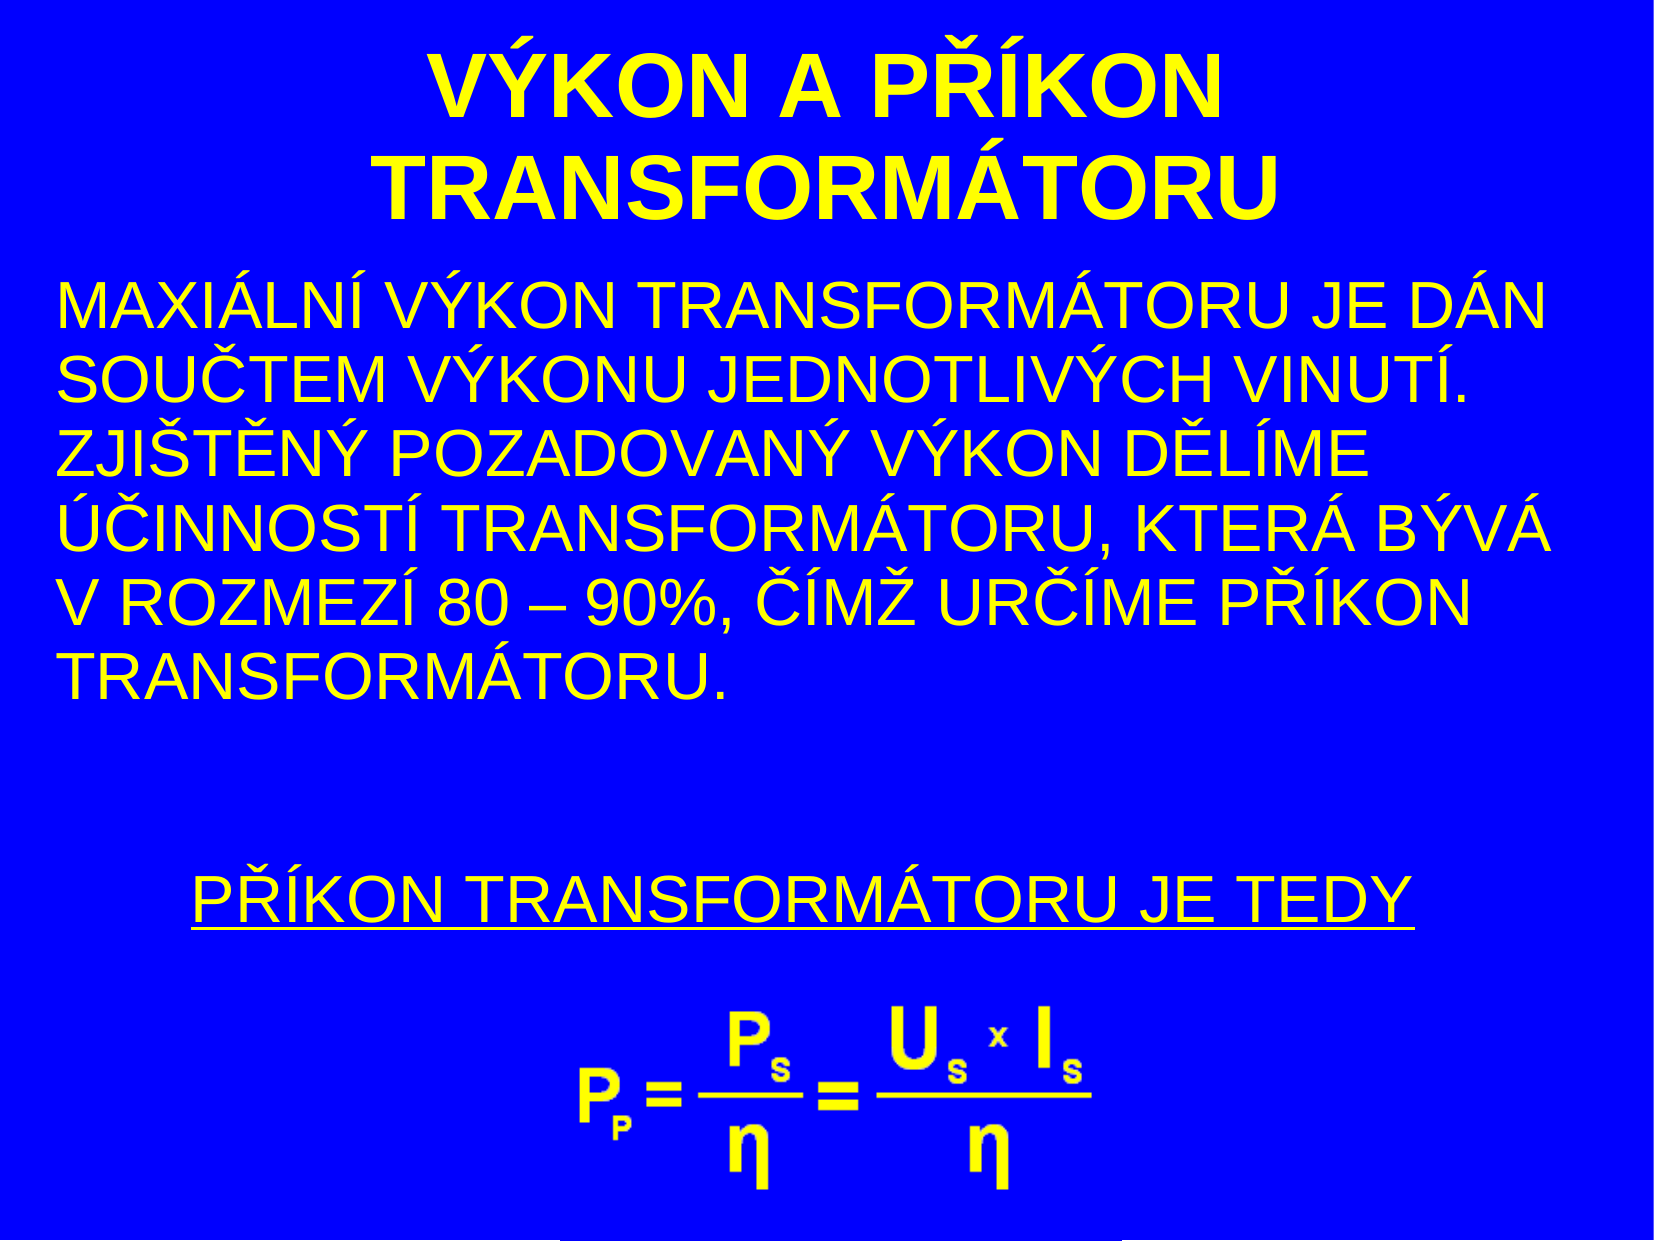

# VÝKON A PŘÍKON TRANSFORMÁTORU
 MAXIÁLNÍ VÝKON TRANSFORMÁTORU JE DÁN
 SOUČTEM VÝKONU JEDNOTLIVÝCH VINUTÍ.
 ZJIŠTĚNÝ POZADOVANÝ VÝKON DĚLÍME
 ÚČINNOSTÍ TRANSFORMÁTORU, KTERÁ BÝVÁ
 V ROZMEZÍ 80 – 90%, ČÍMŽ URČÍME PŘÍKON
 TRANSFORMÁTORU.
PŘÍKON TRANSFORMÁTORU JE TEDY